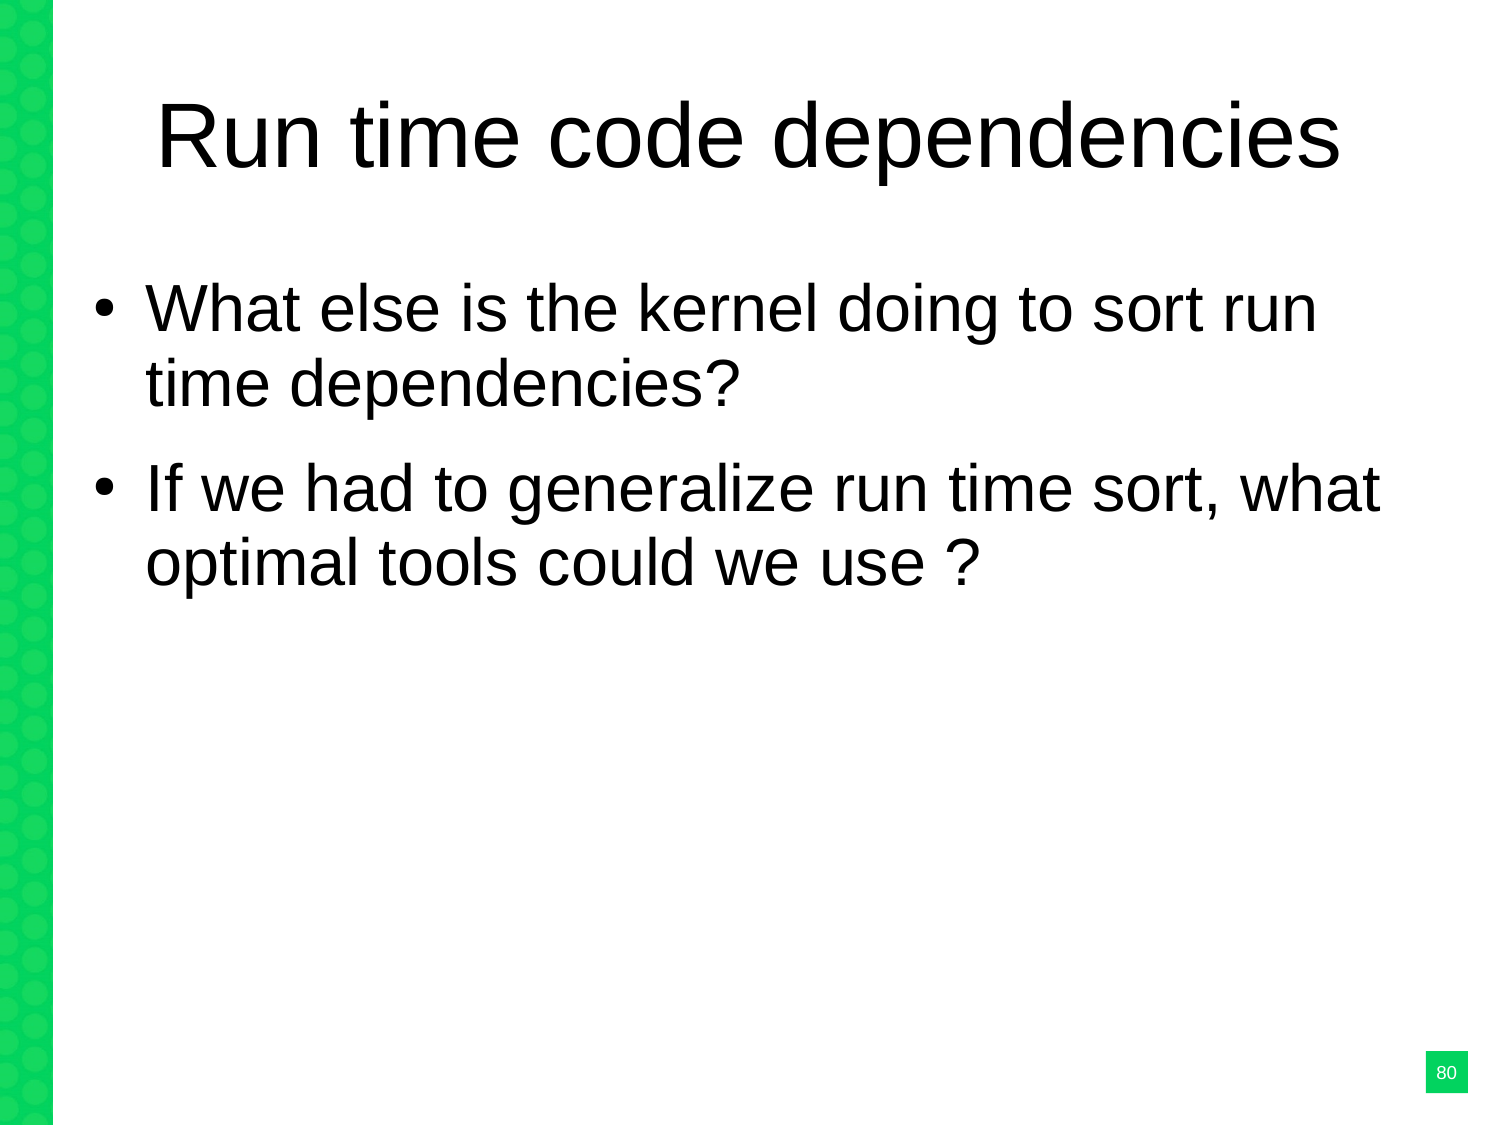

# Run time code dependencies
What else is the kernel doing to sort run time dependencies?
If we had to generalize run time sort, what optimal tools could we use ?